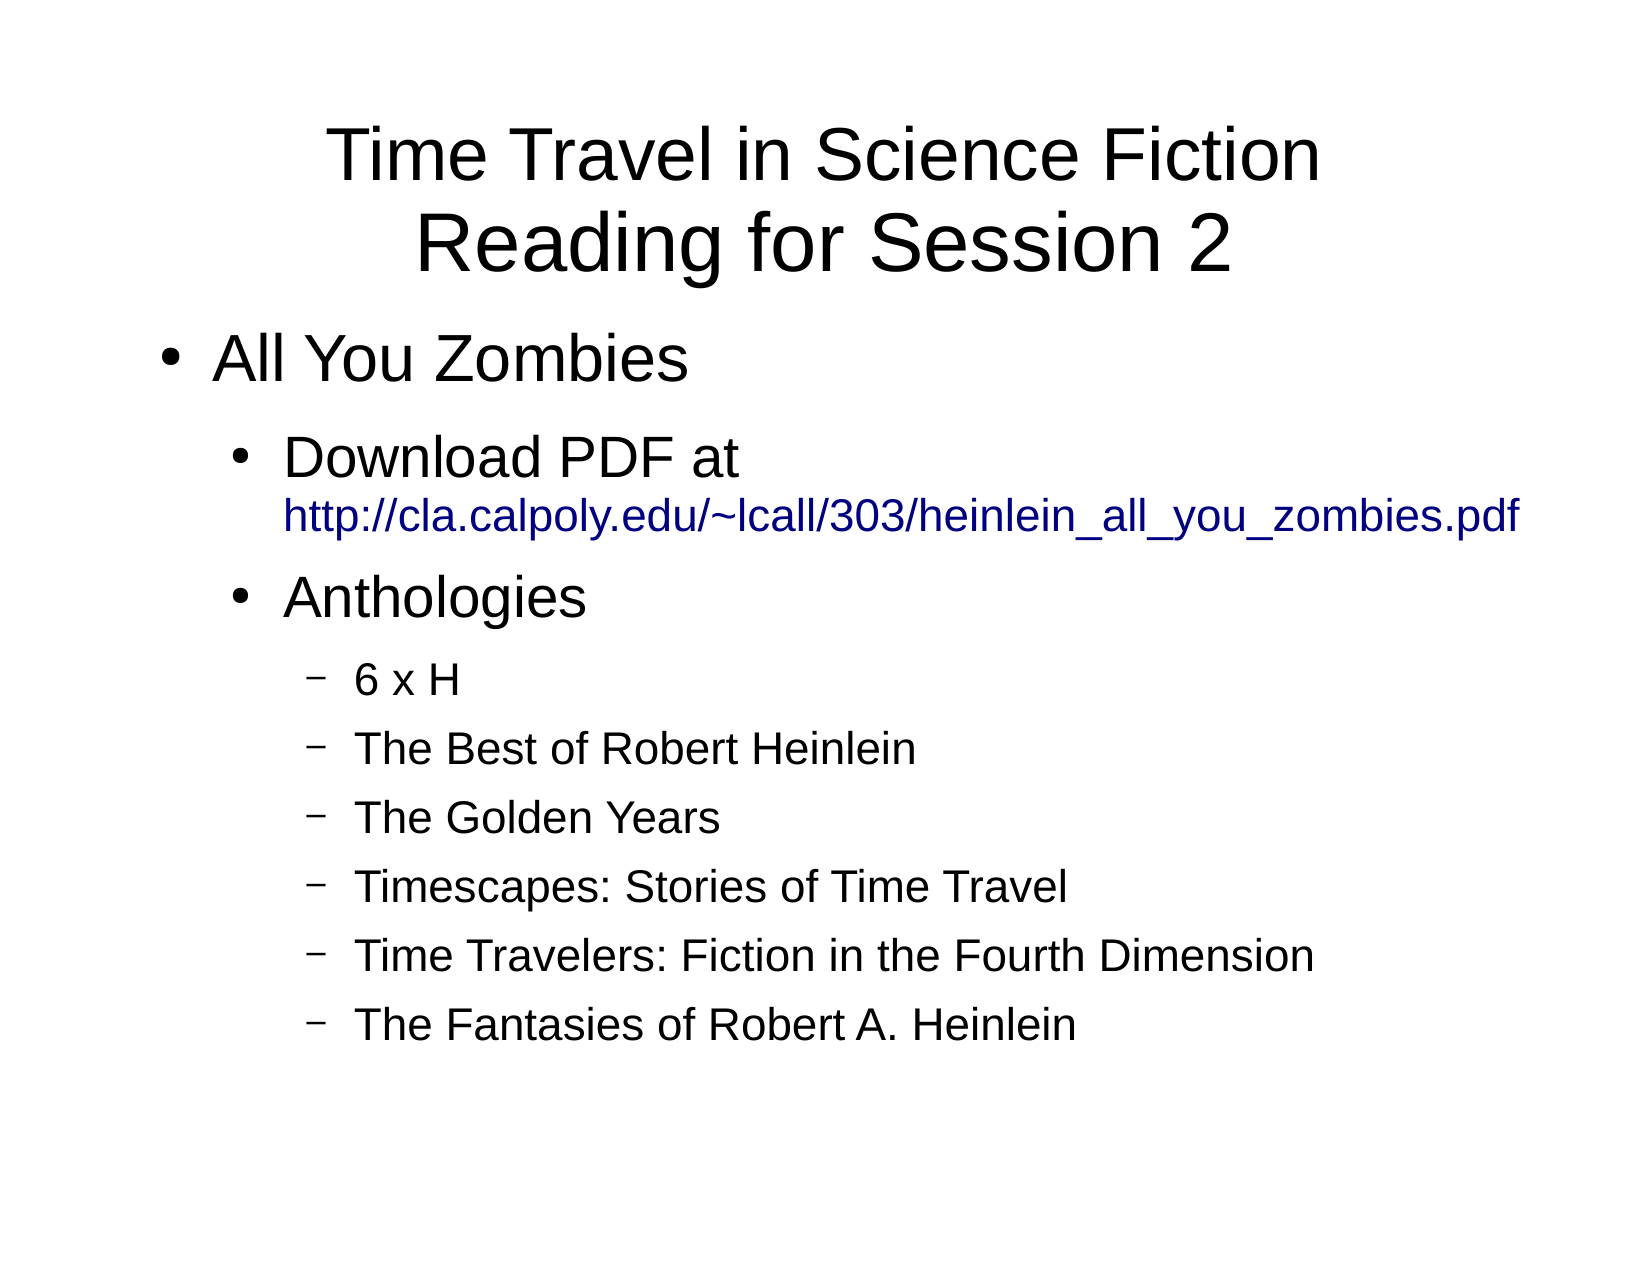

# Time Travel in Science Fiction Reading for Session 2
All You Zombies
Download PDF at http://cla.calpoly.edu/~lcall/303/heinlein_all_you_zombies.pdf
Anthologies
6 x H
The Best of Robert Heinlein
The Golden Years
Timescapes: Stories of Time Travel
Time Travelers: Fiction in the Fourth Dimension
The Fantasies of Robert A. Heinlein